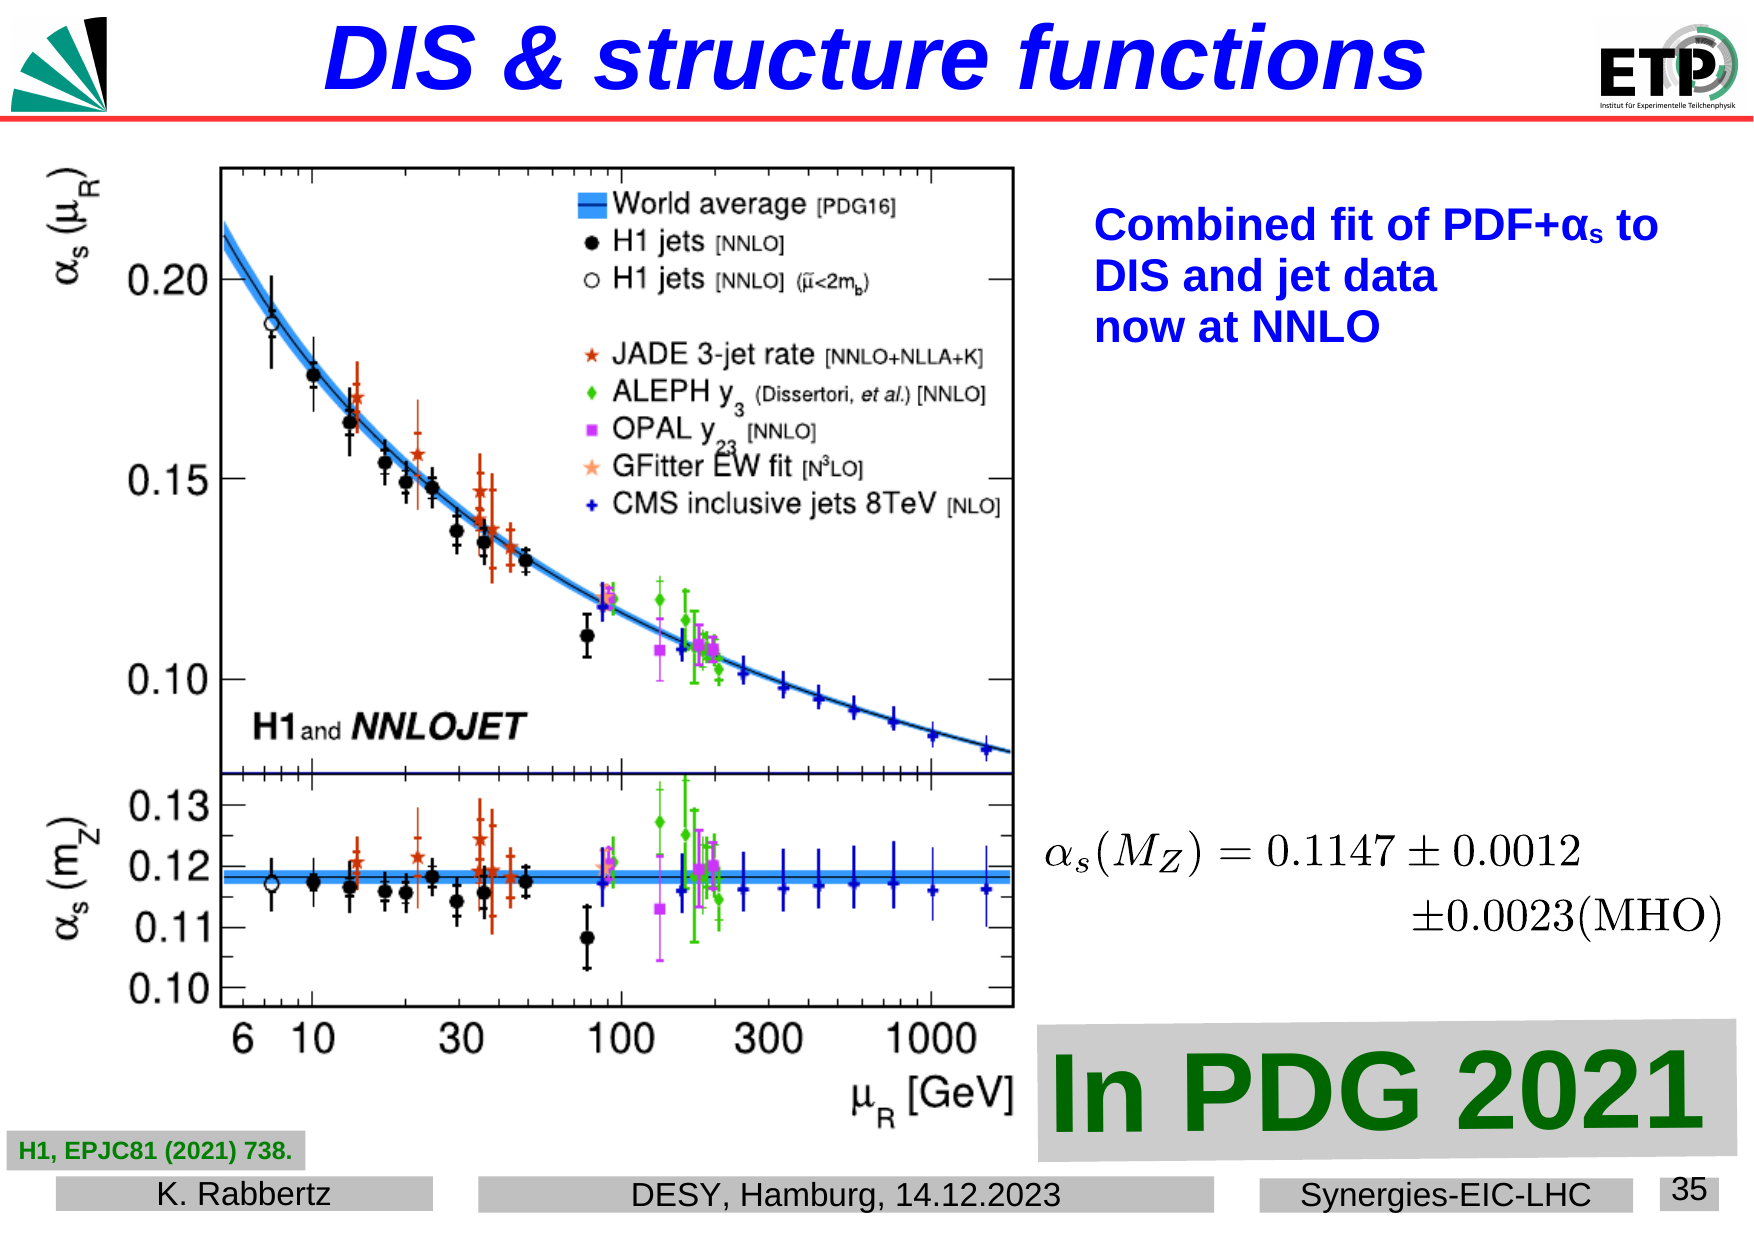

# DIS & structure functions
Combined fit of PDF+αs to
DIS and jet data
now at NNLO
In PDG 2021
H1, EPJC81 (2021) 738.